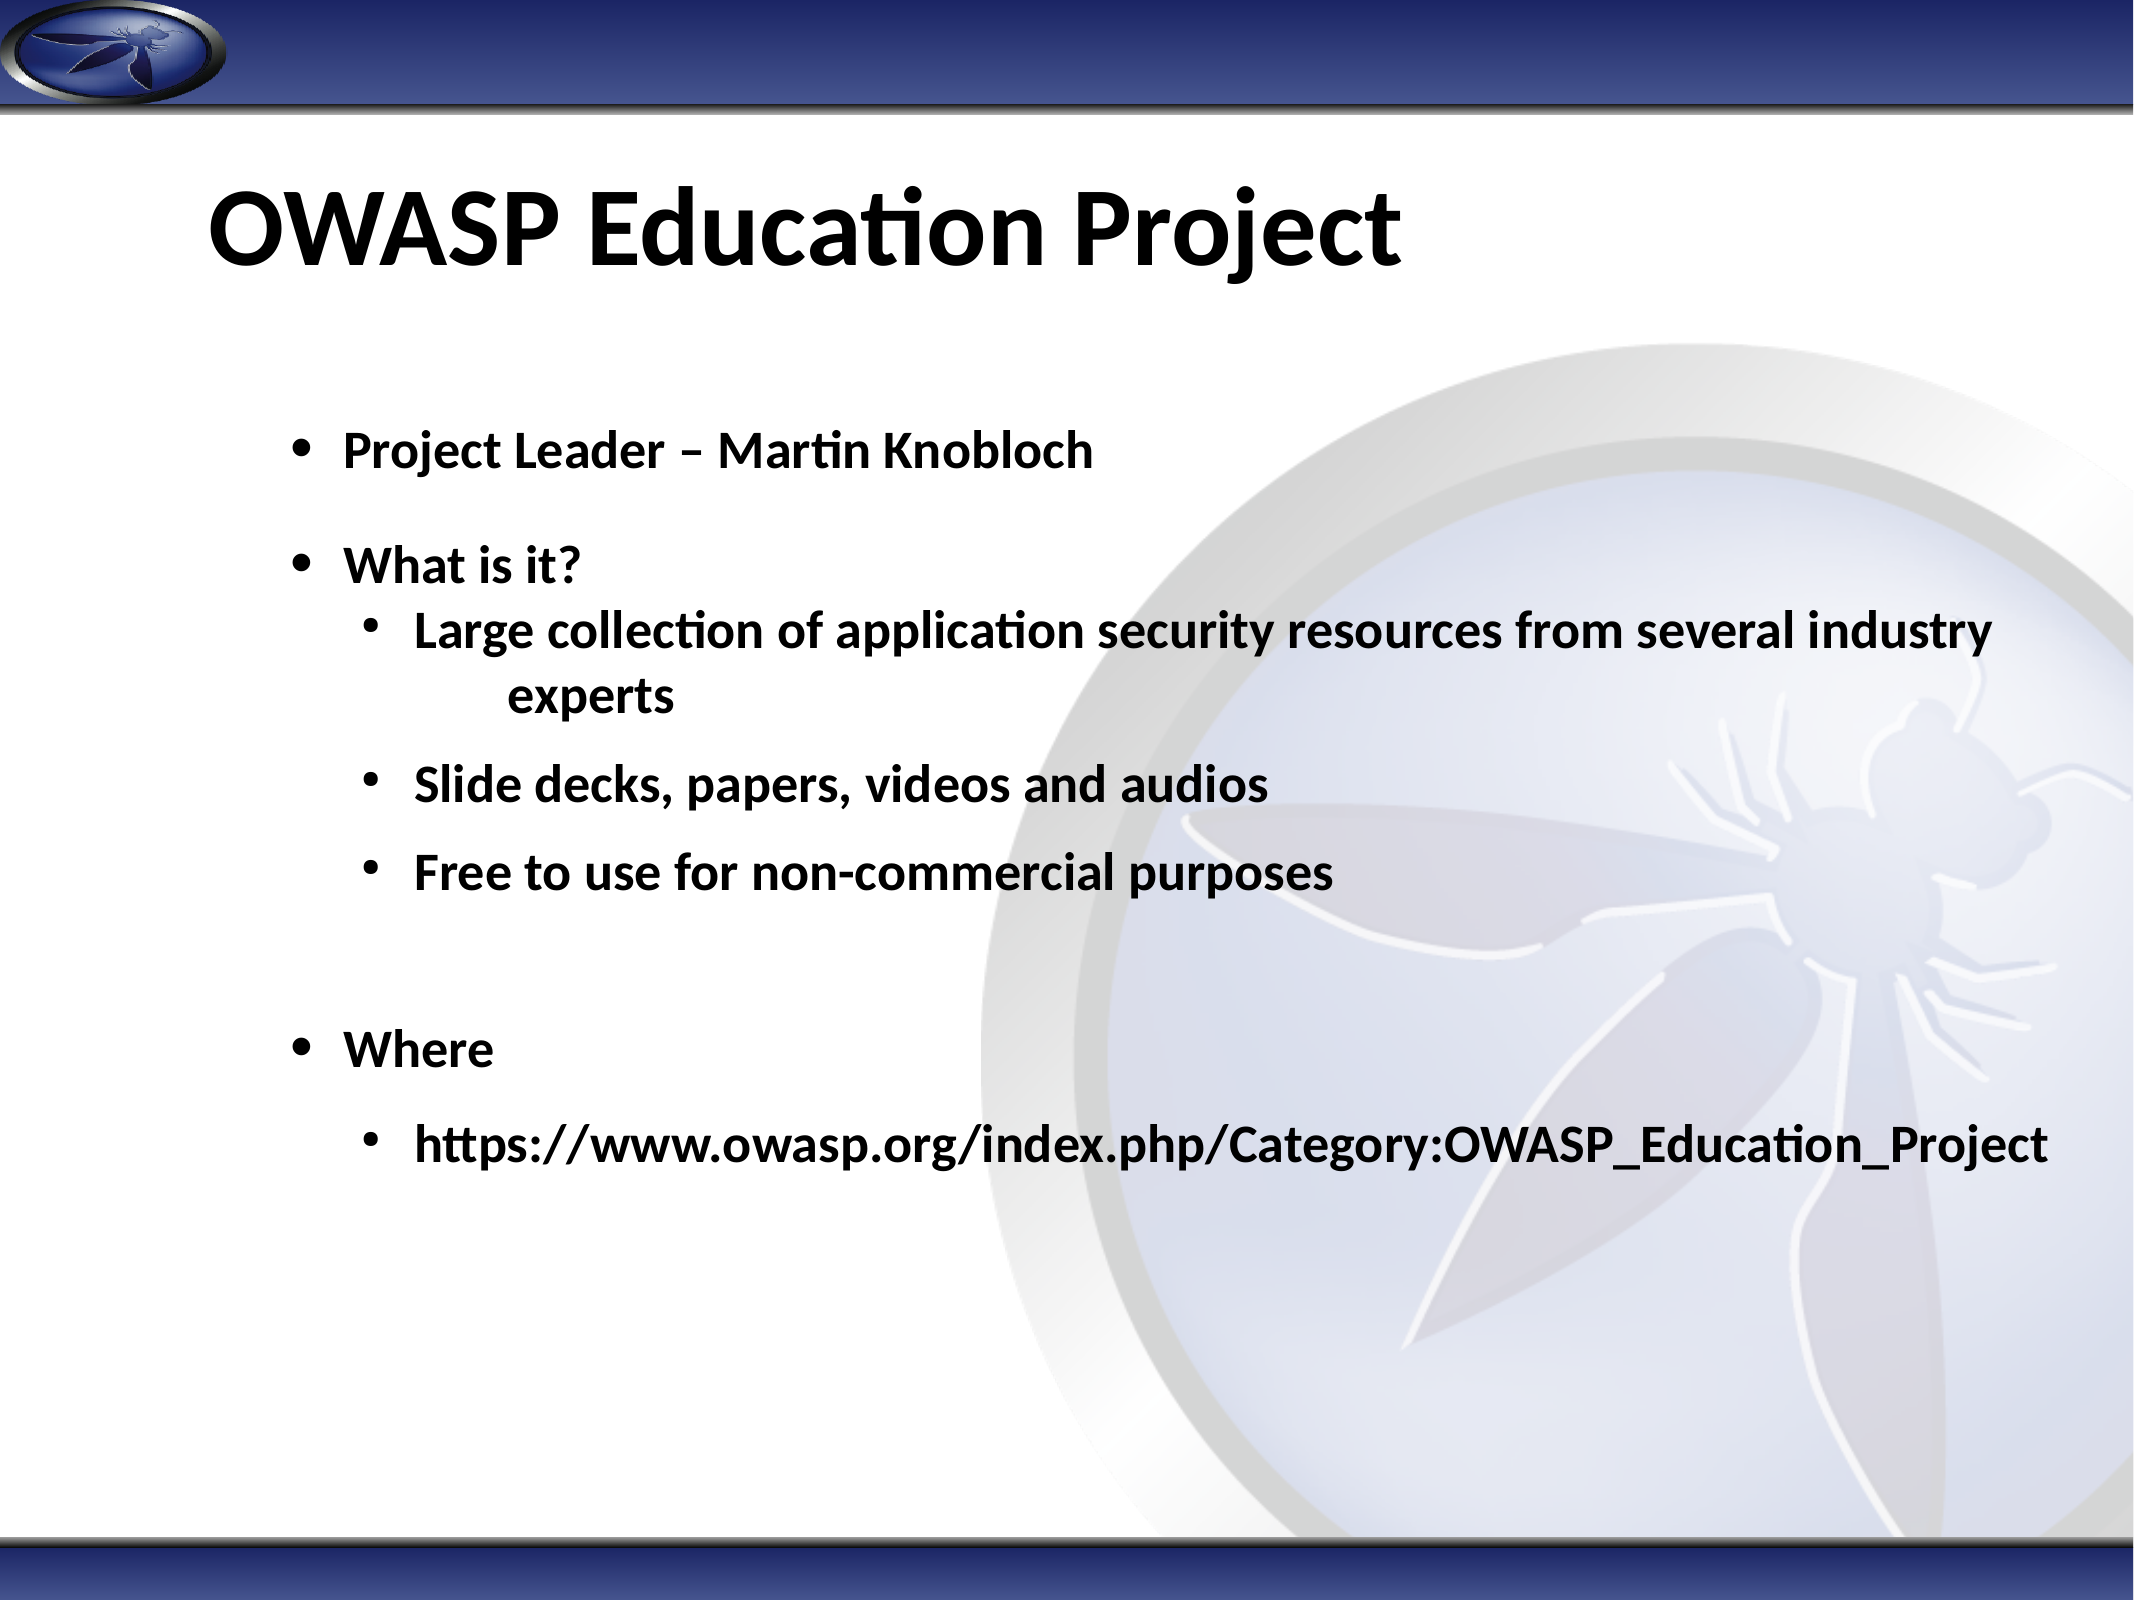

# OWASP Education Project
Project Leader – Martin Knobloch
What is it?
Large collection of application security resources from several industry experts
Slide decks, papers, videos and audios
Free to use for non-commercial purposes
Where
https://www.owasp.org/index.php/Category:OWASP_Education_Project